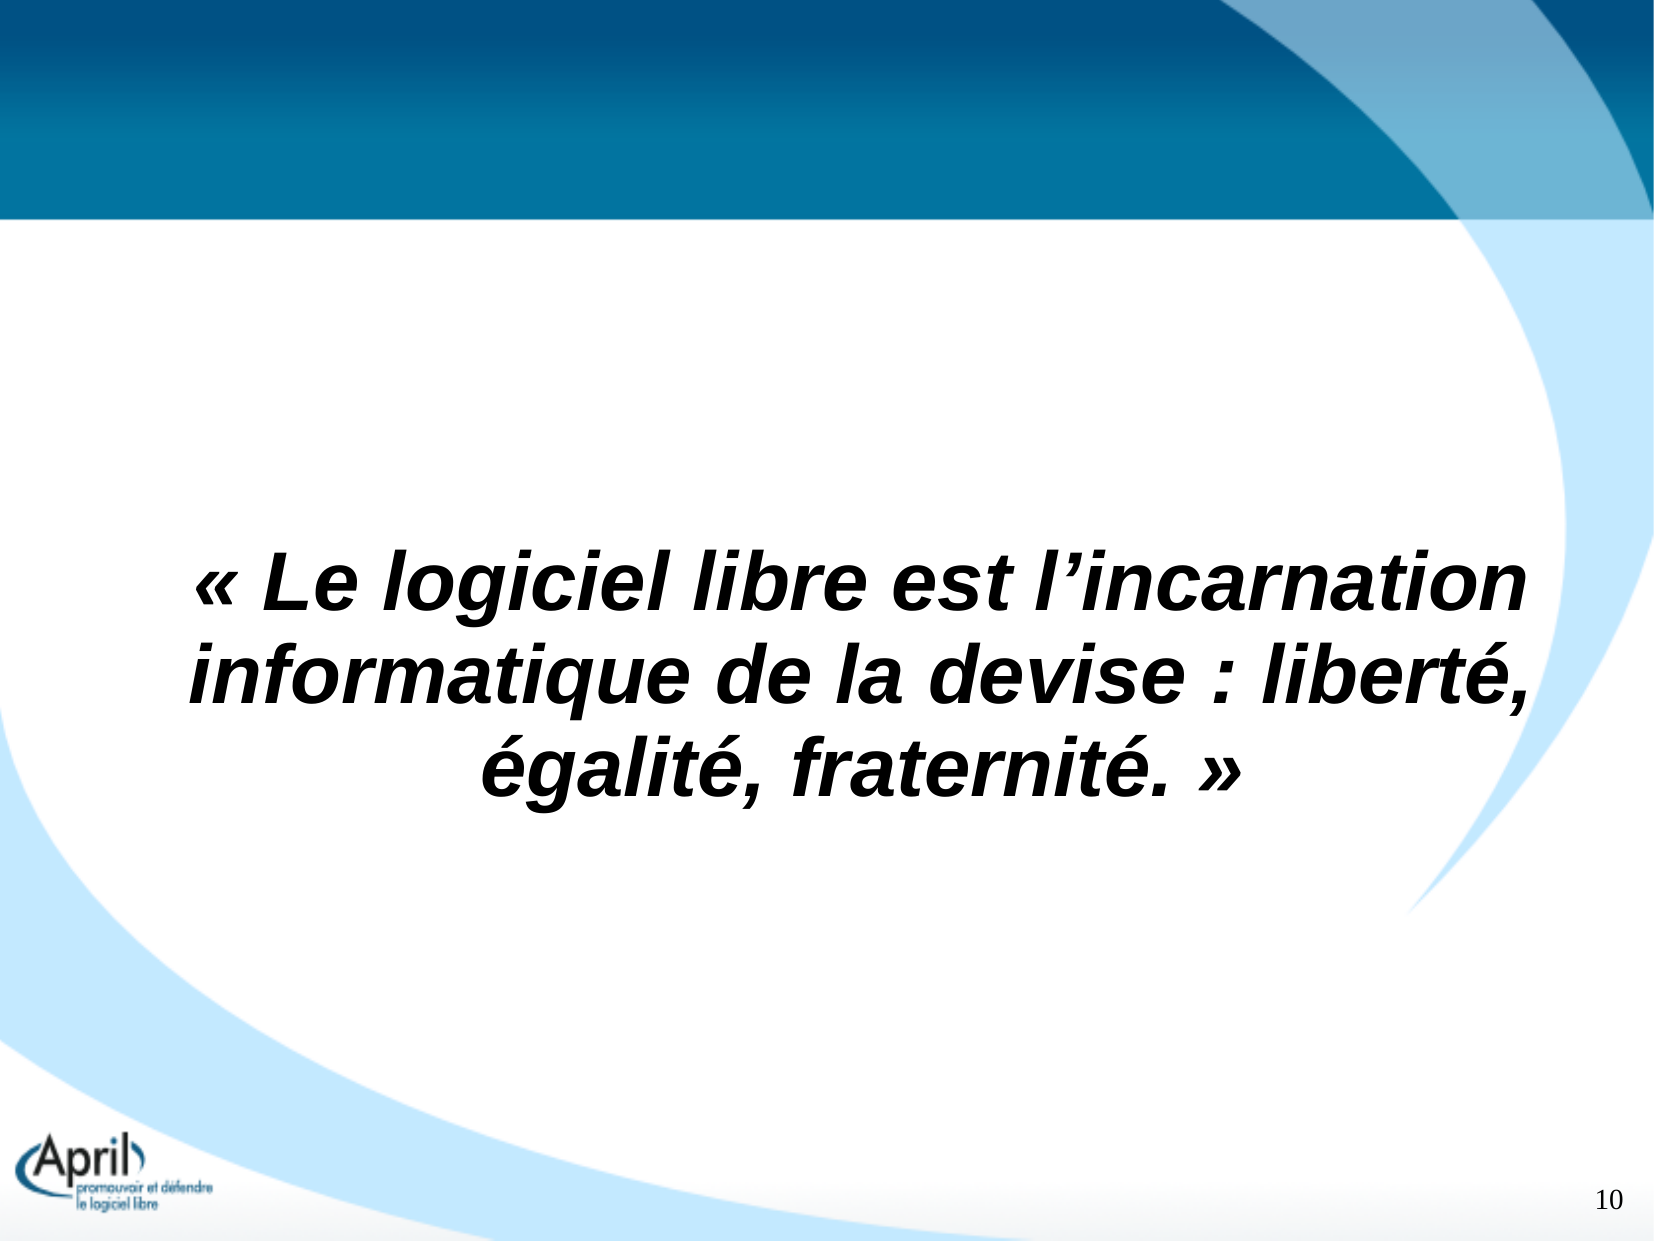

#
« Le logiciel libre est l’incarnation informatique de la devise : liberté, égalité, fraternité. »
10